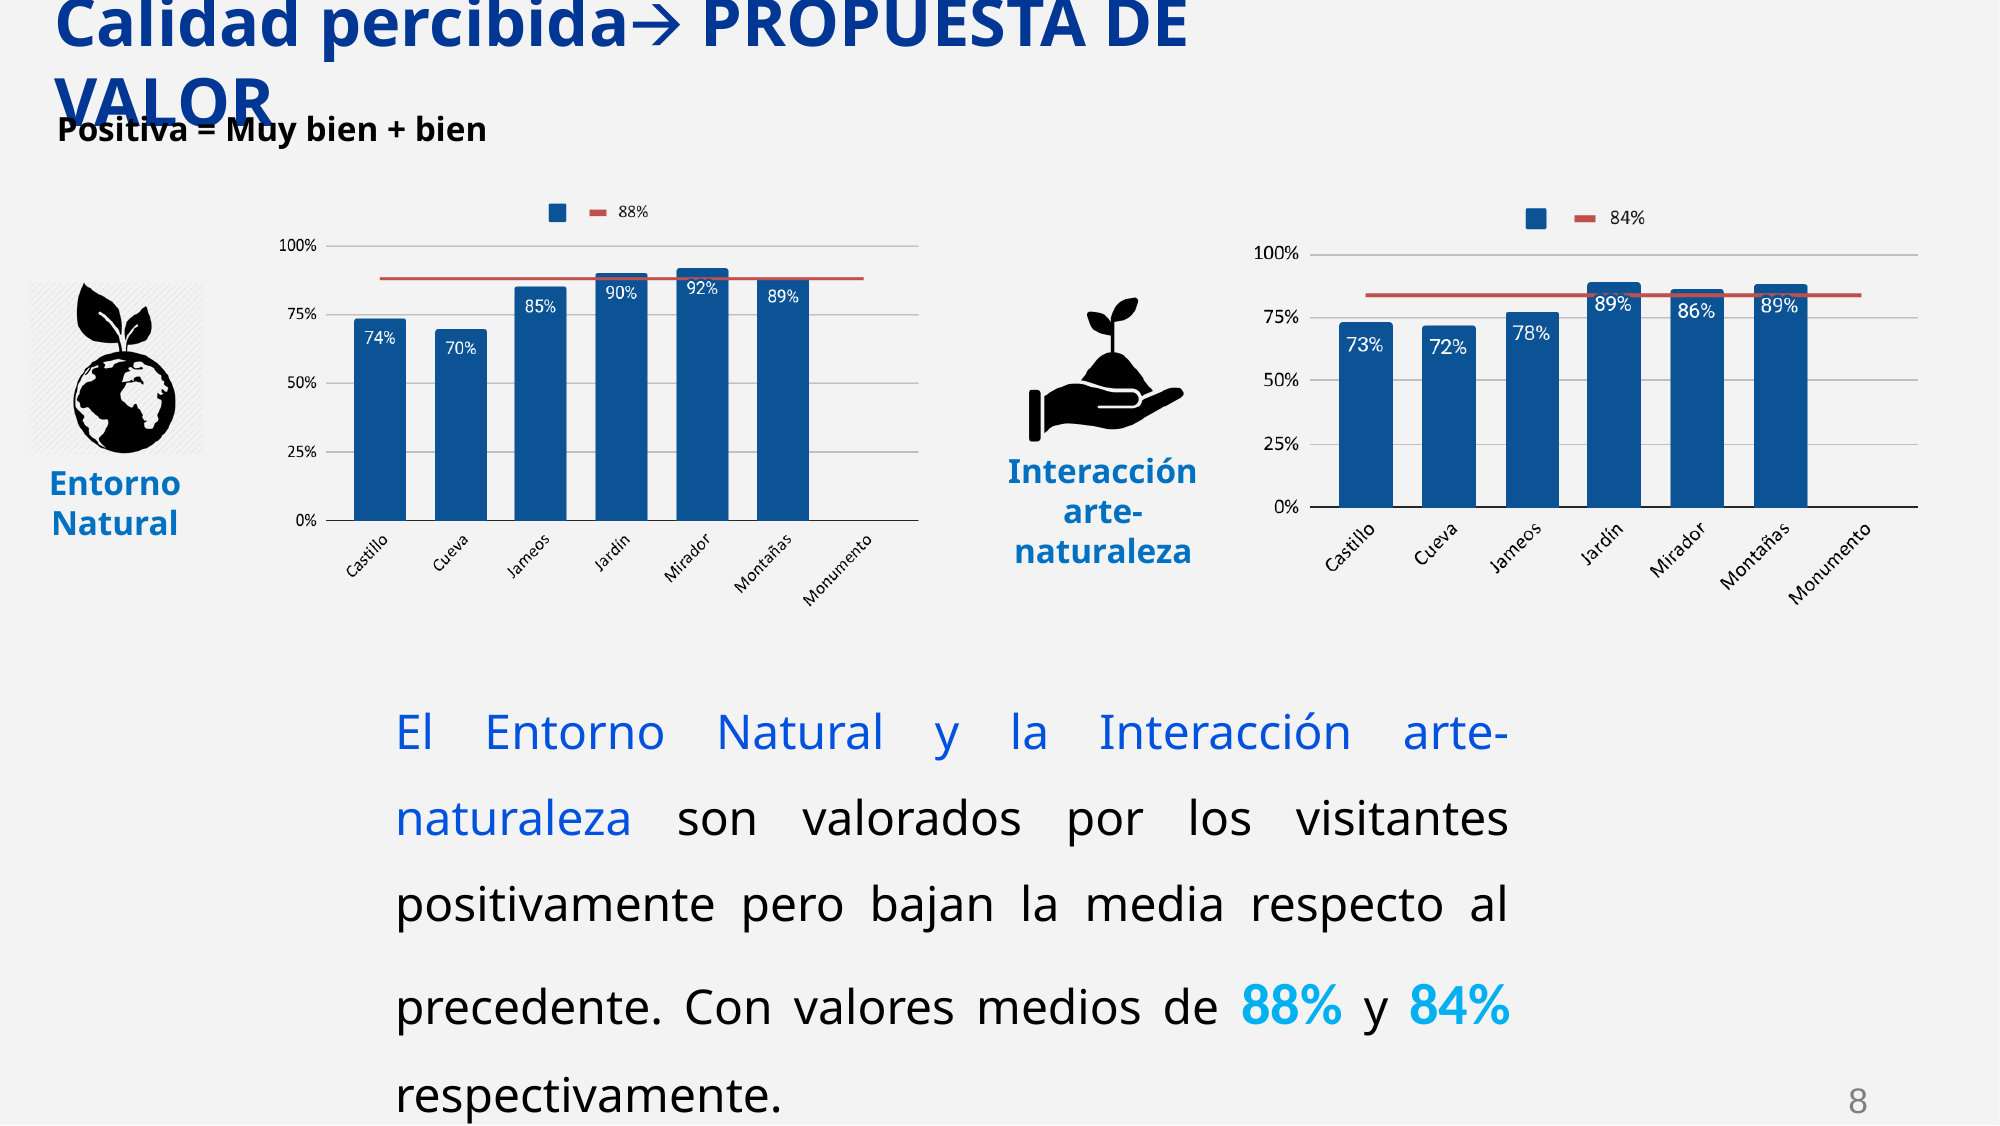

Calidad percibida🡪 PROPUESTA DE VALOR
Positiva = Muy bien + bien
Interacción
arte-naturaleza
Entorno Natural
El Entorno Natural y la Interacción arte-naturaleza son valorados por los visitantes positivamente pero bajan la media respecto al precedente. Con valores medios de 88% y 84% respectivamente.